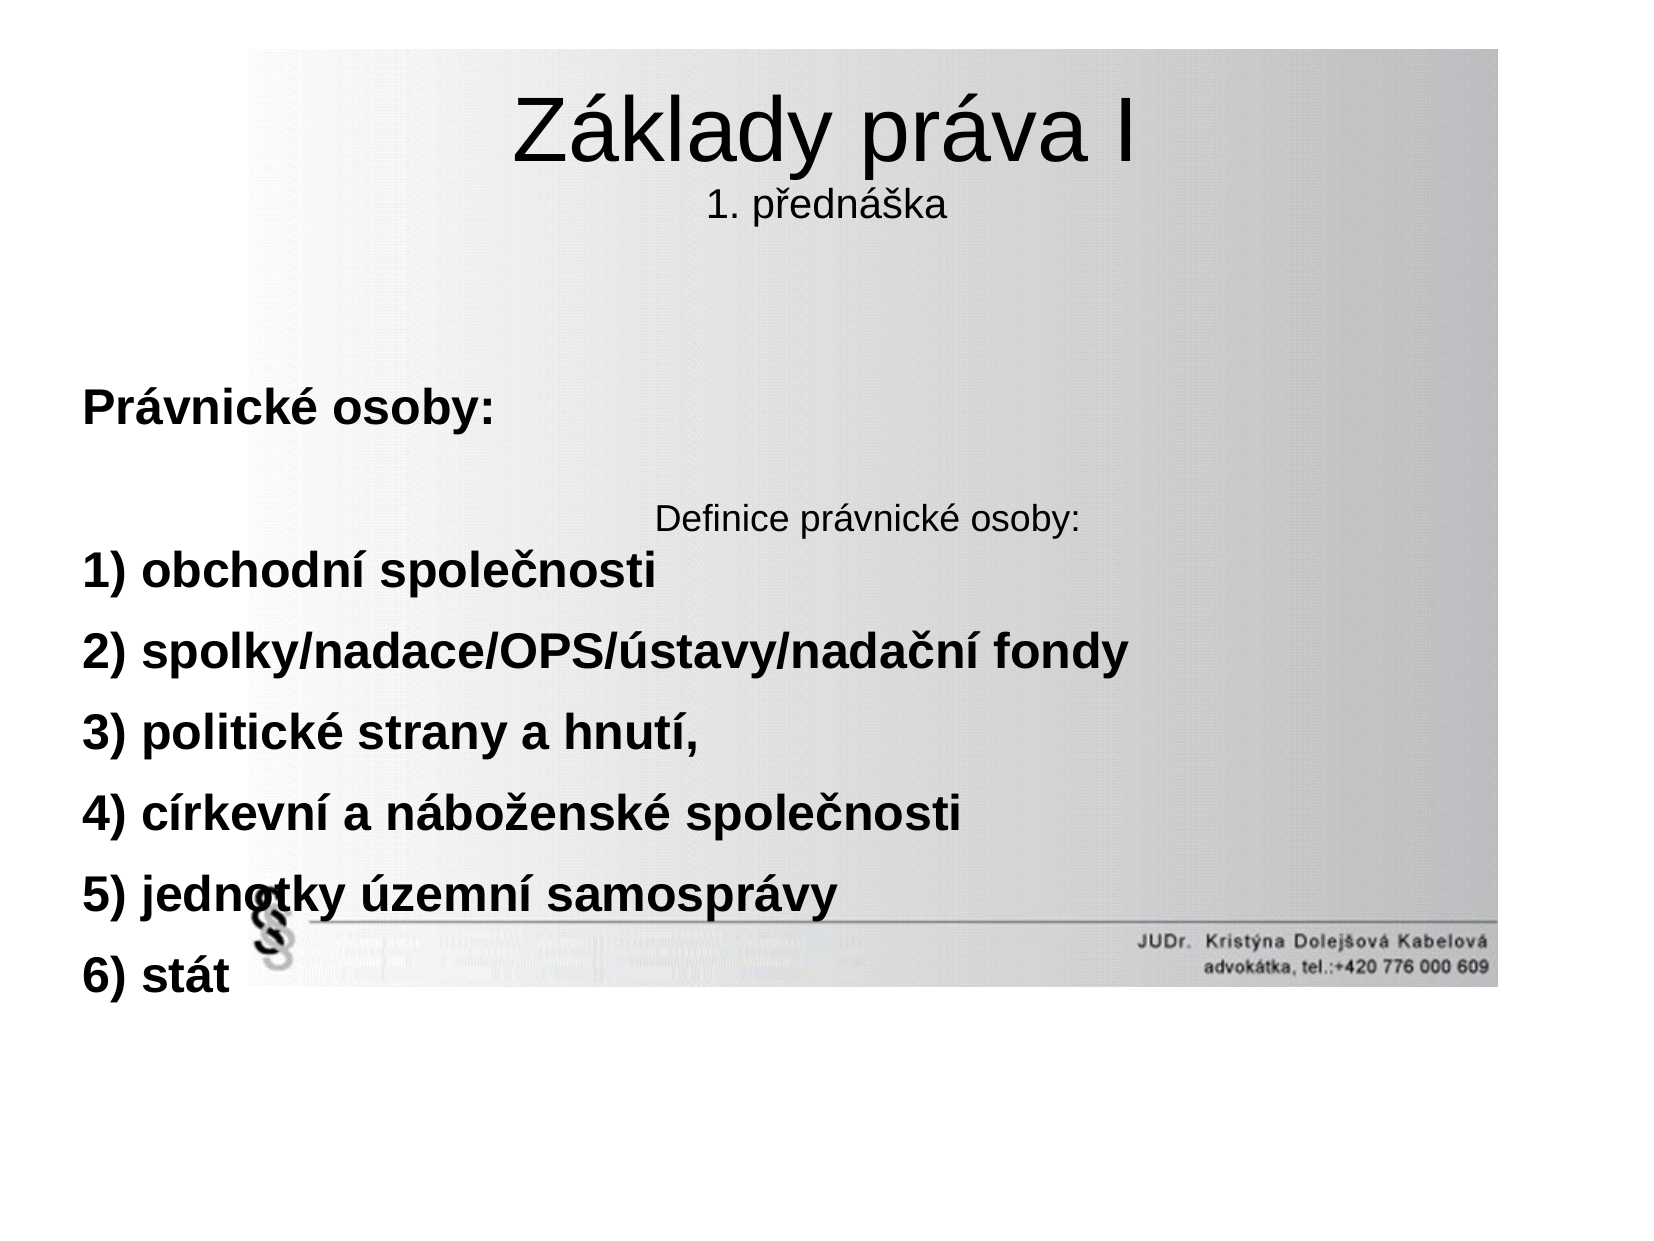

# Základy práva I 1. přednáška
Právnické osoby:
1) obchodní společnosti
2) spolky/nadace/OPS/ústavy/nadační fondy
3) politické strany a hnutí,
4) církevní a náboženské společnosti
5) jednotky územní samosprávy
6) stát